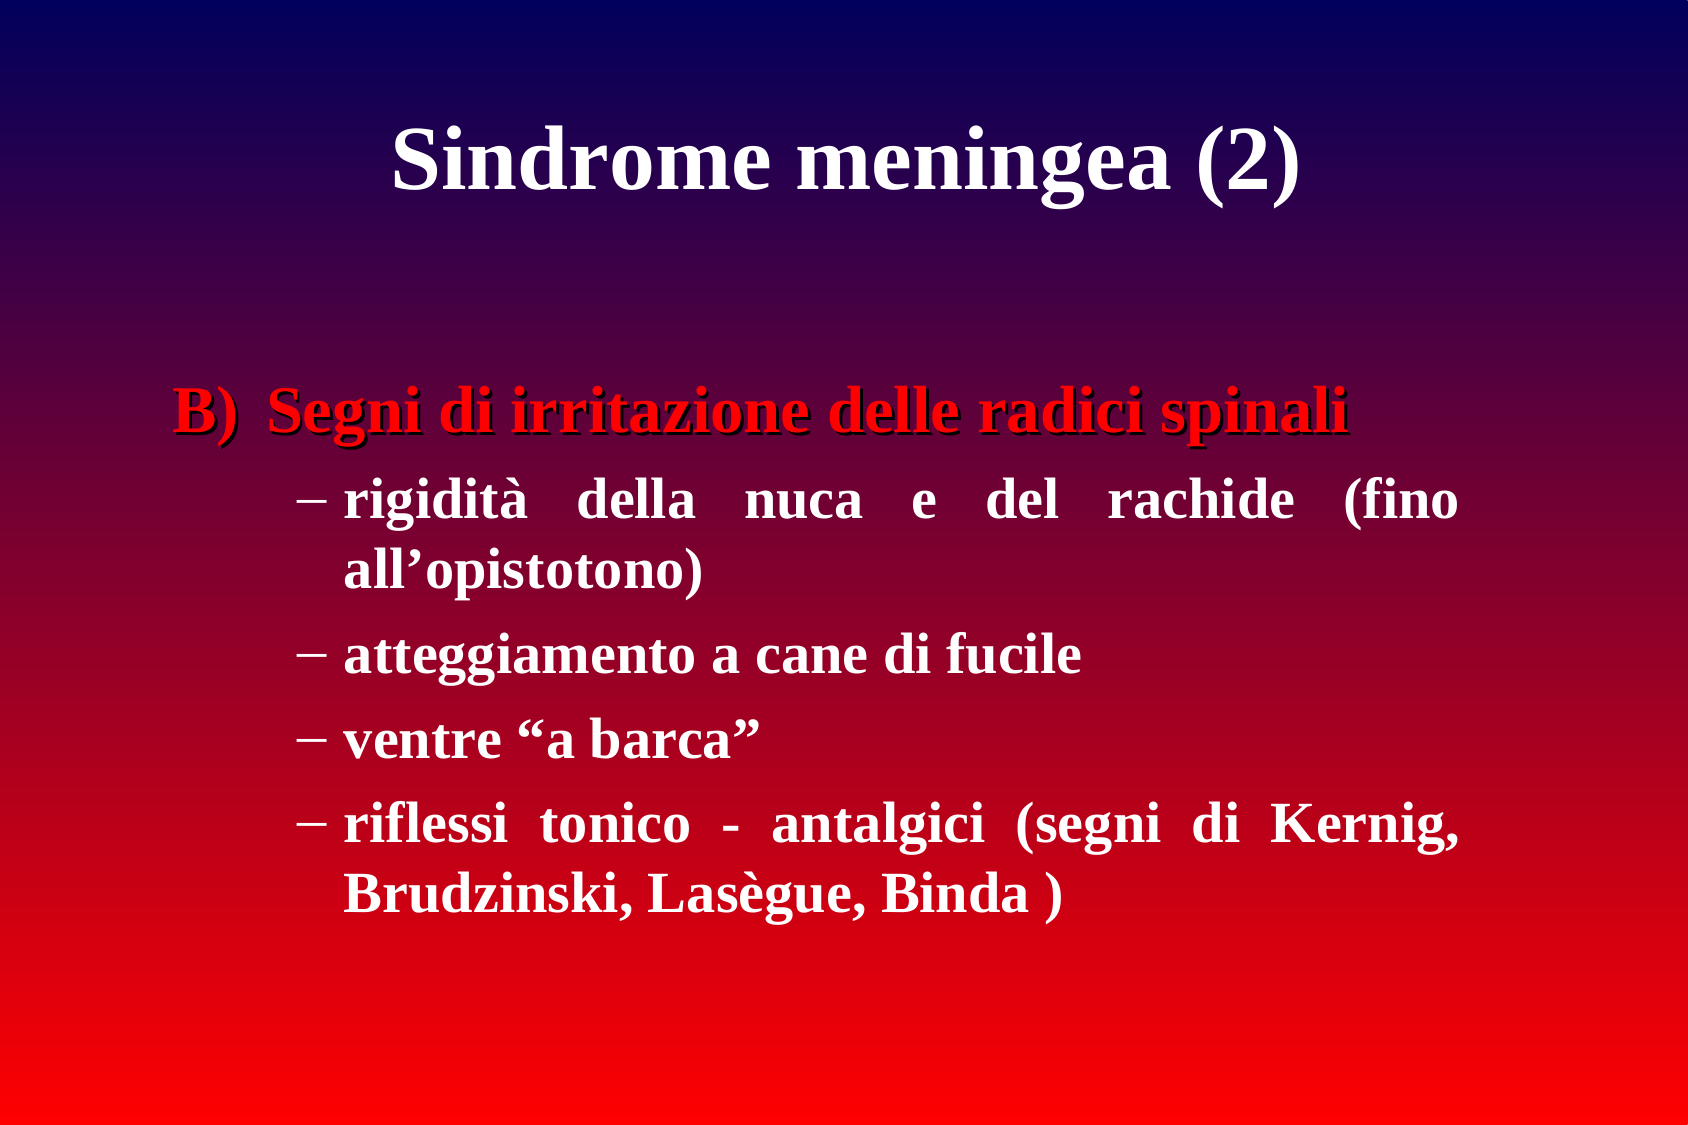

Sindrome meningea (2)
B)	Segni di irritazione delle radici spinali
rigidità della nuca e del rachide (fino all’opistotono)
atteggiamento a cane di fucile
ventre “a barca”
riflessi tonico - antalgici (segni di Kernig, Brudzinski, Lasègue, Binda )